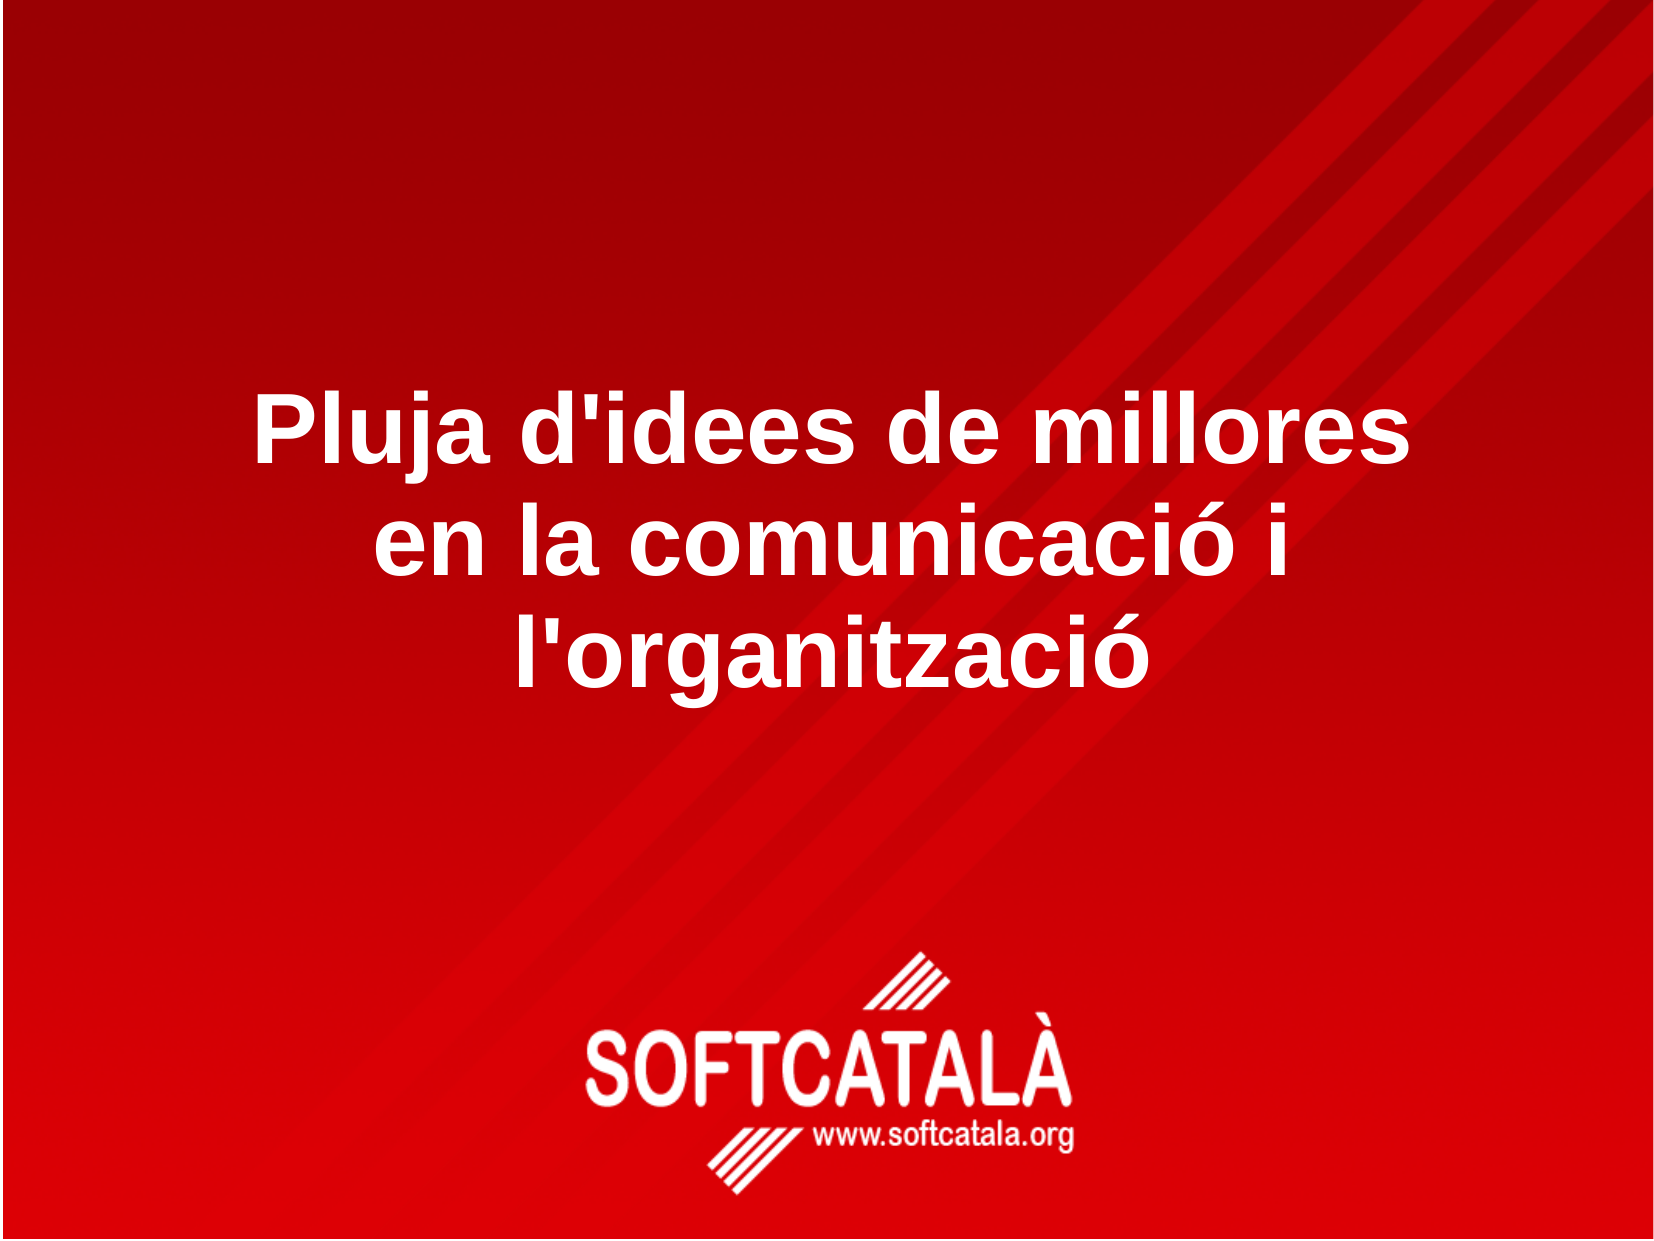

Pluja d'idees de millores en la comunicació i l'organització